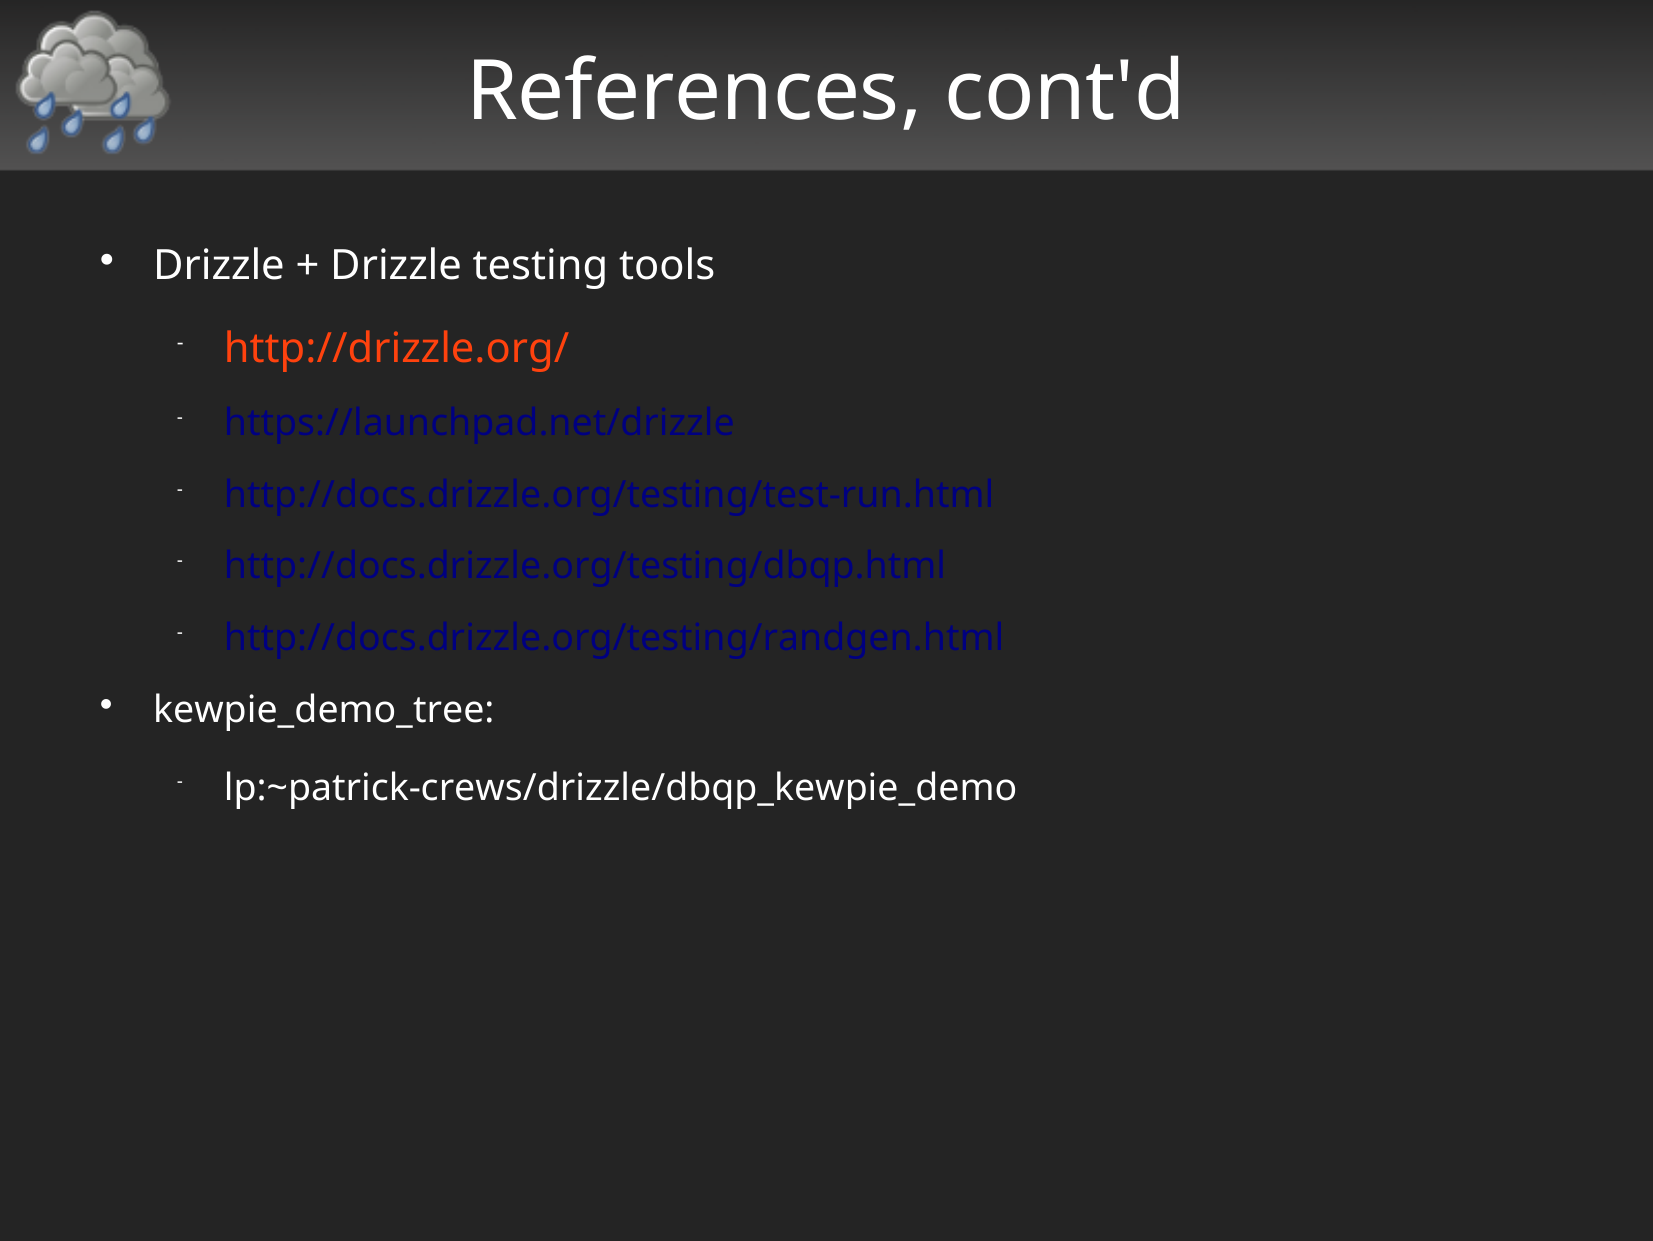

# References, cont'd
Drizzle + Drizzle testing tools
http://drizzle.org/
https://launchpad.net/drizzle
http://docs.drizzle.org/testing/test-run.html
http://docs.drizzle.org/testing/dbqp.html
http://docs.drizzle.org/testing/randgen.html
kewpie_demo_tree:
lp:~patrick-crews/drizzle/dbqp_kewpie_demo